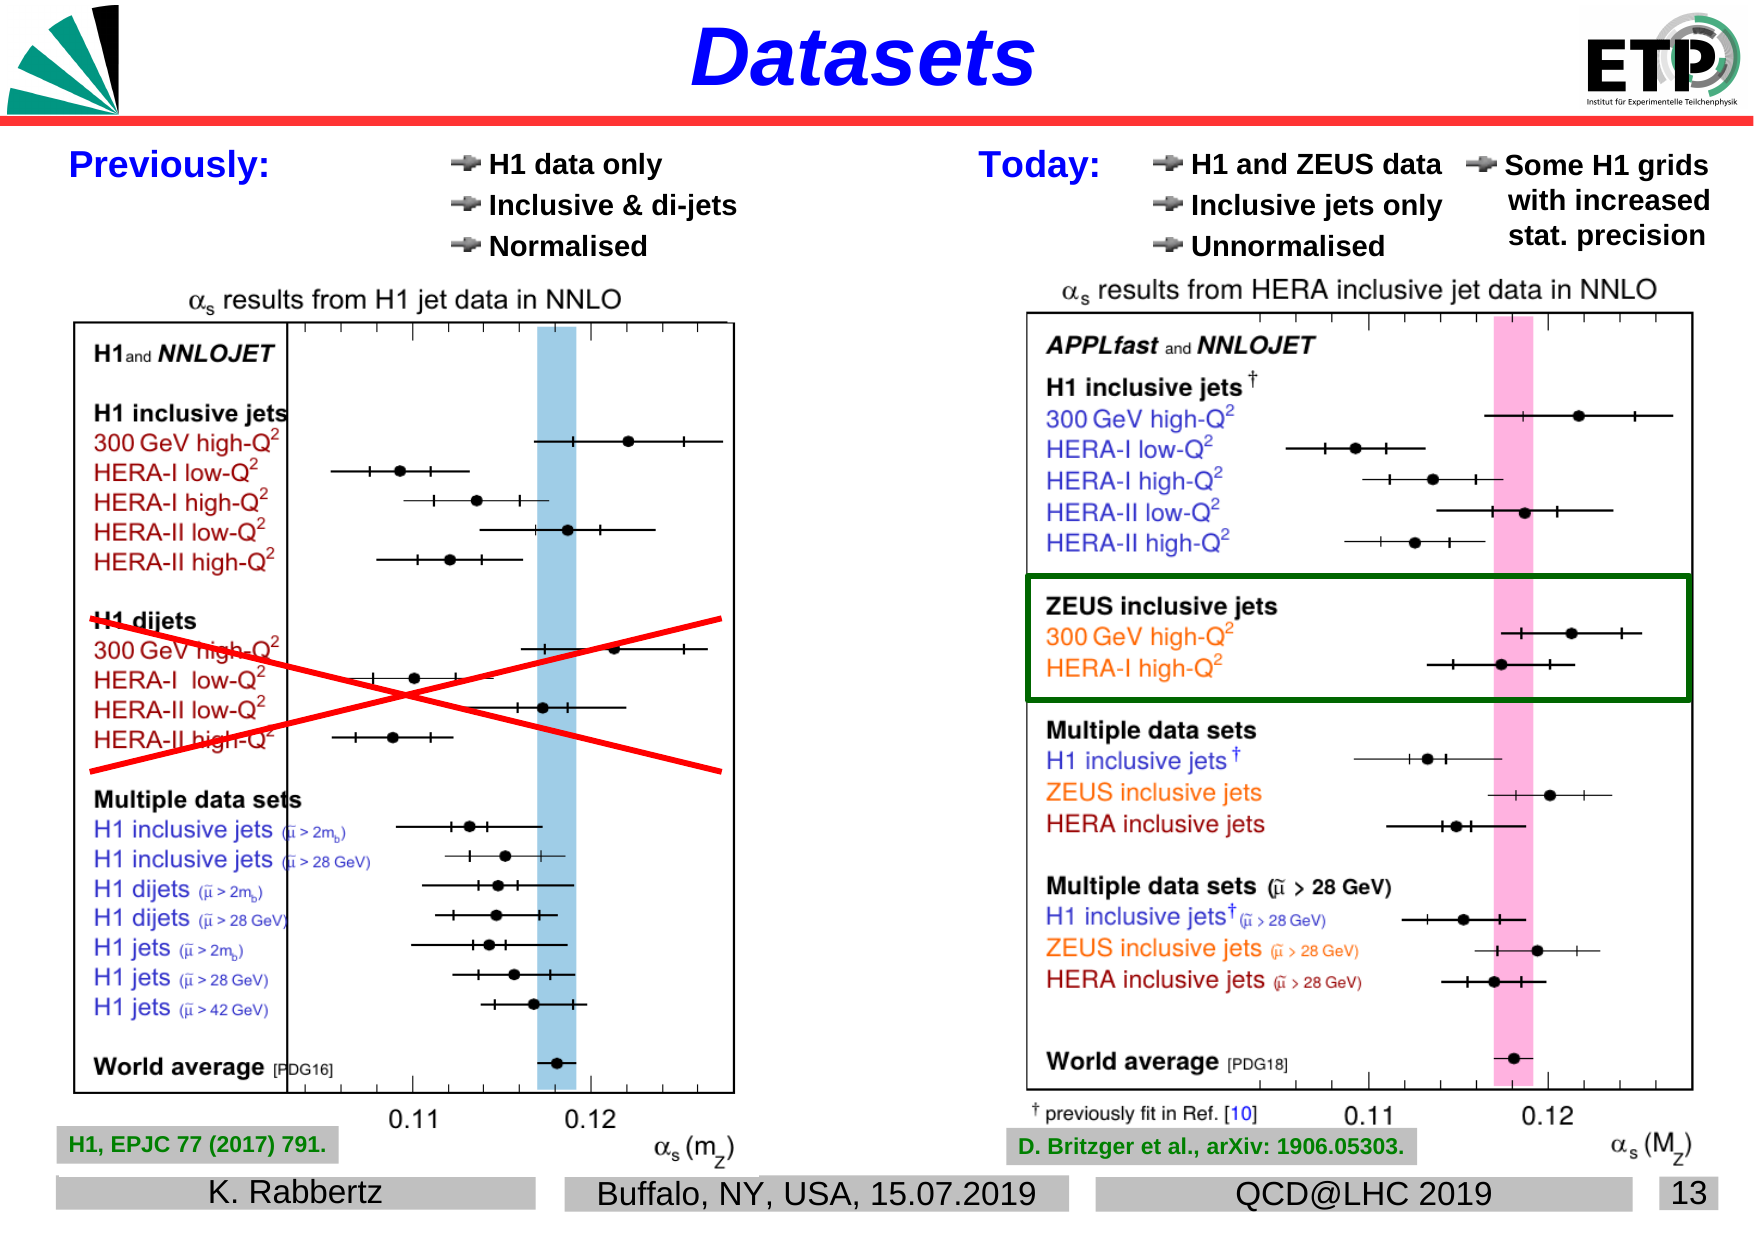

# Datasets
Previously:
Today:
 H1 data only
 Inclusive & di-jets
 Normalised
 H1 and ZEUS data
 Inclusive jets only
 Unnormalised
 Some H1 grids with increased stat. precision
H1, EPJC 77 (2017) 791.
D. Britzger et al., arXiv: 1906.05303.